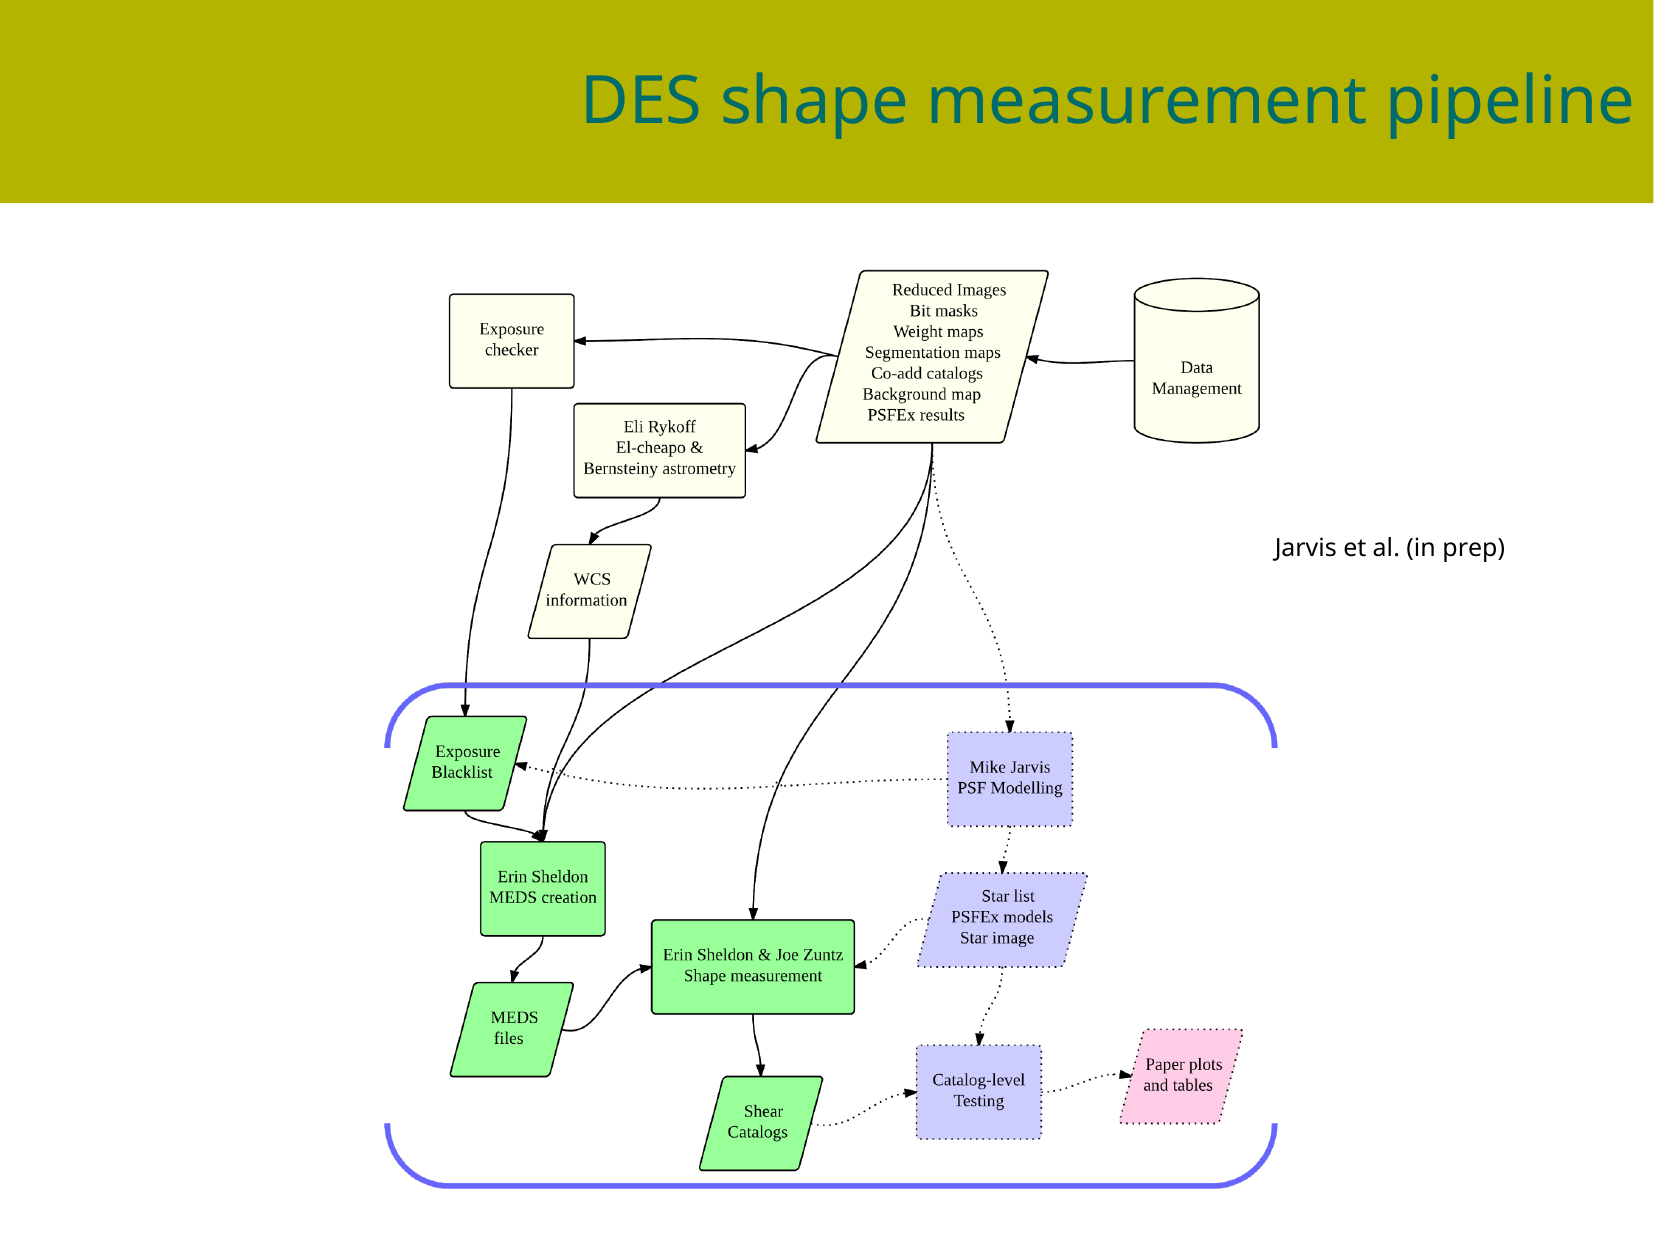

# DES shape measurement pipeline
Jarvis et al. (in prep)